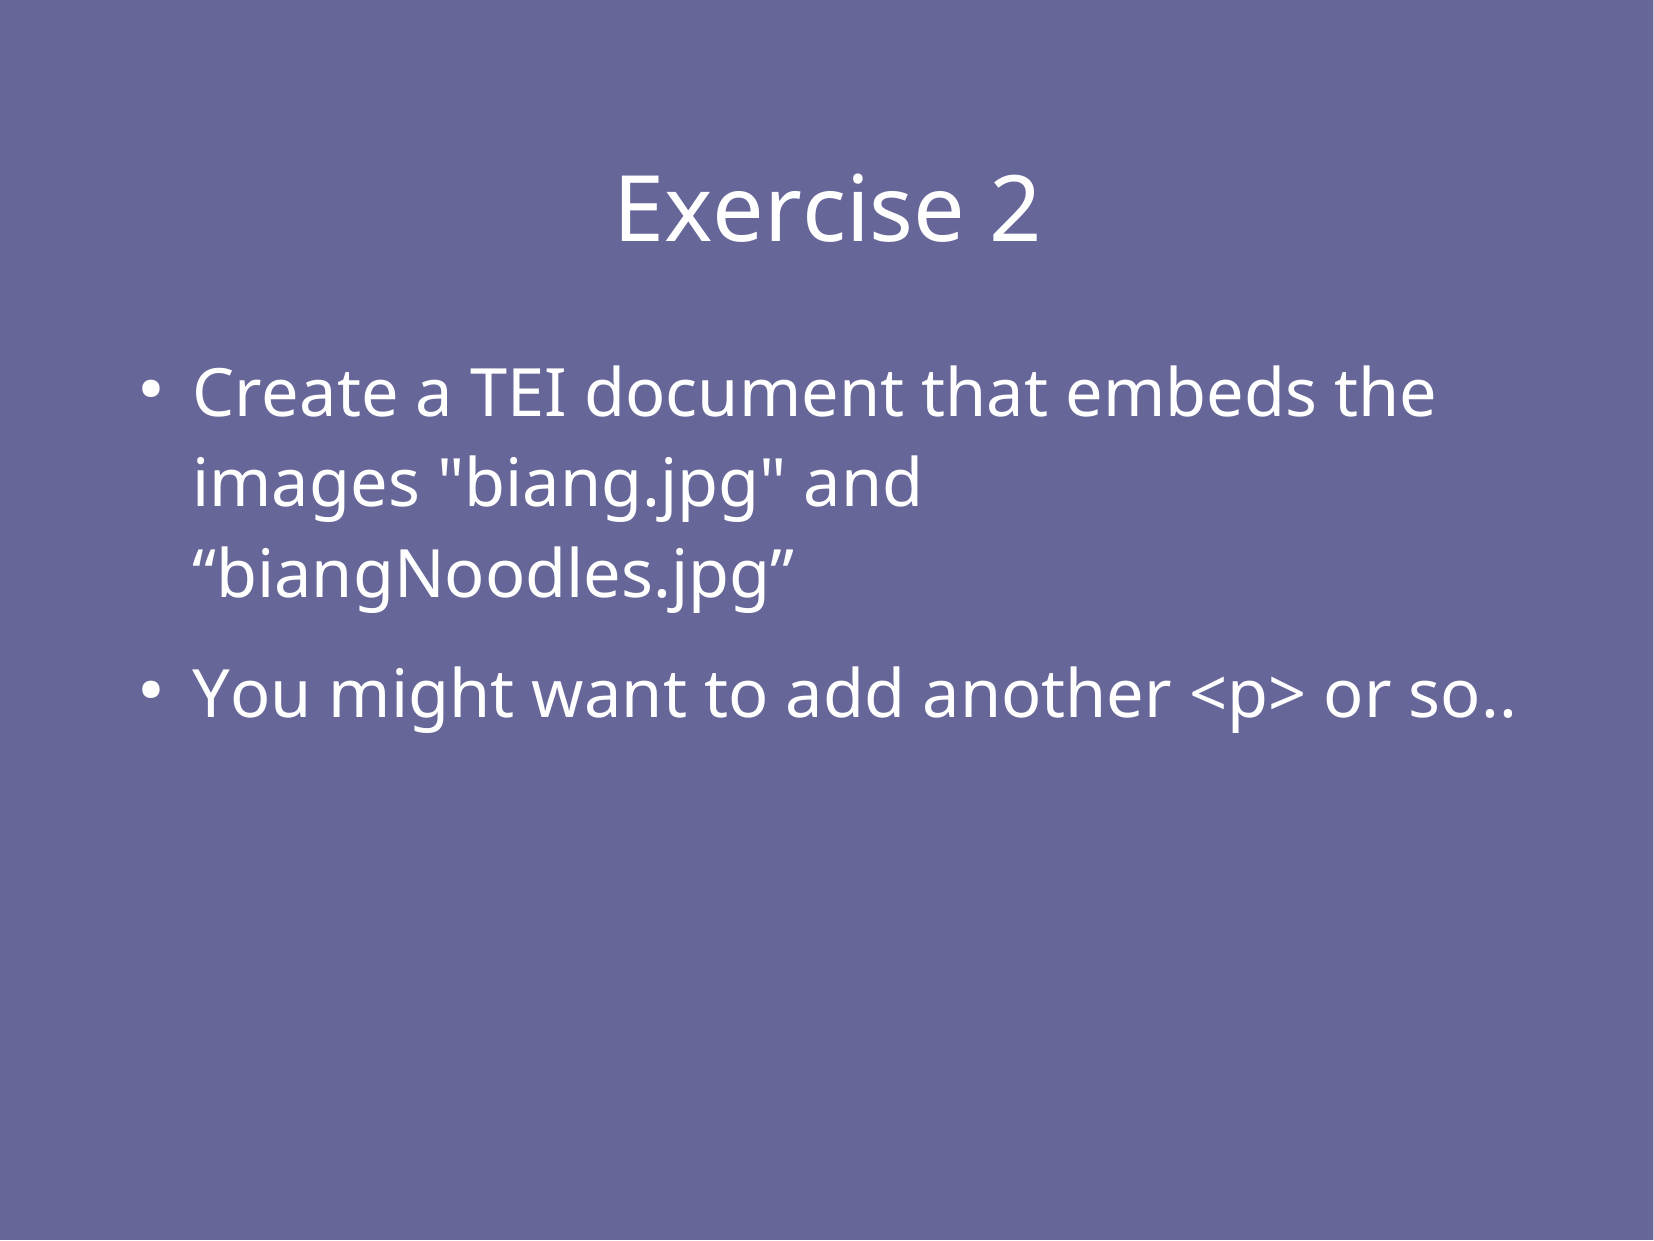

# Exercise 2
Create a TEI document that embeds the images "biang.jpg" and “biangNoodles.jpg”
You might want to add another <p> or so..